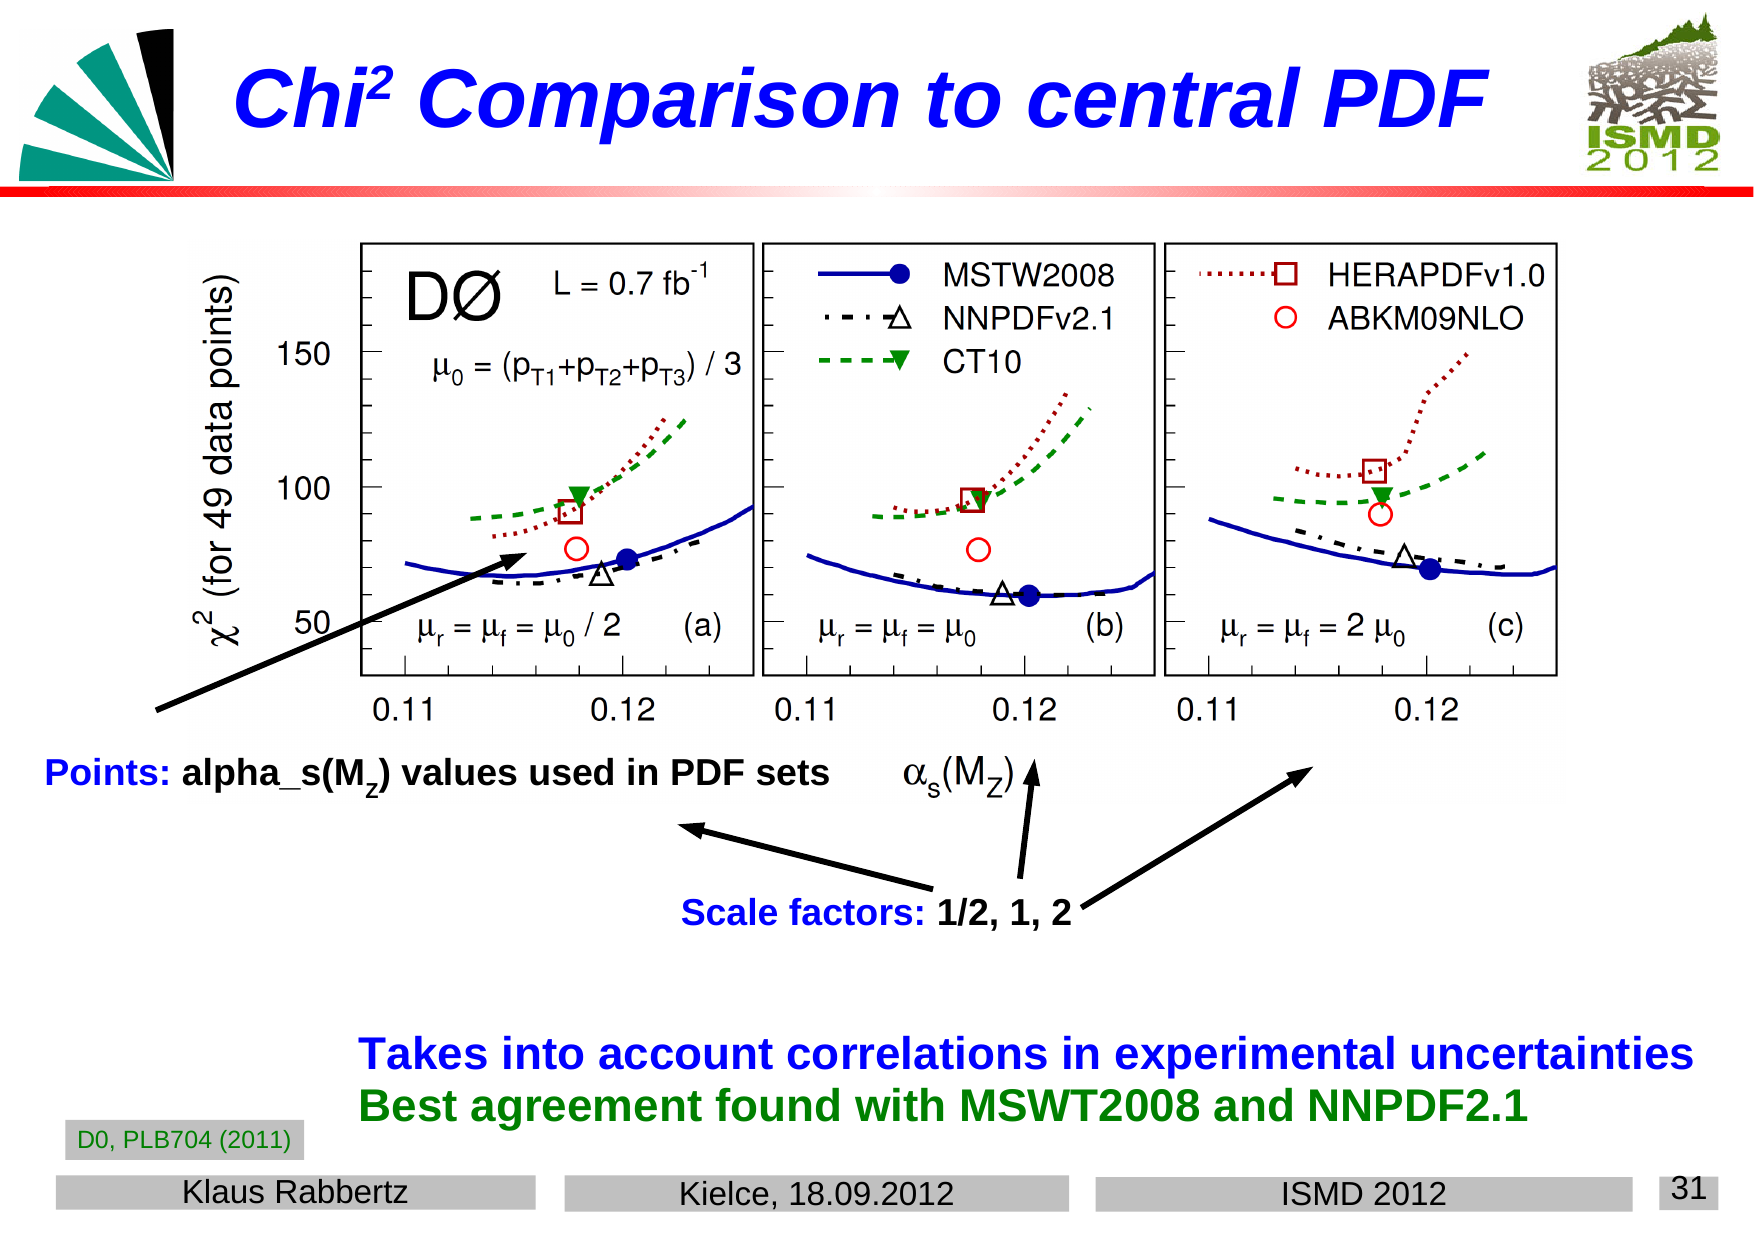

# Chi2 Comparison to central PDF
Points: alpha_s(MZ) values used in PDF sets
Scale factors: 1/2, 1, 2
Takes into account correlations in experimental uncertainties
Best agreement found with MSWT2008 and NNPDF2.1
D0, PLB704 (2011)